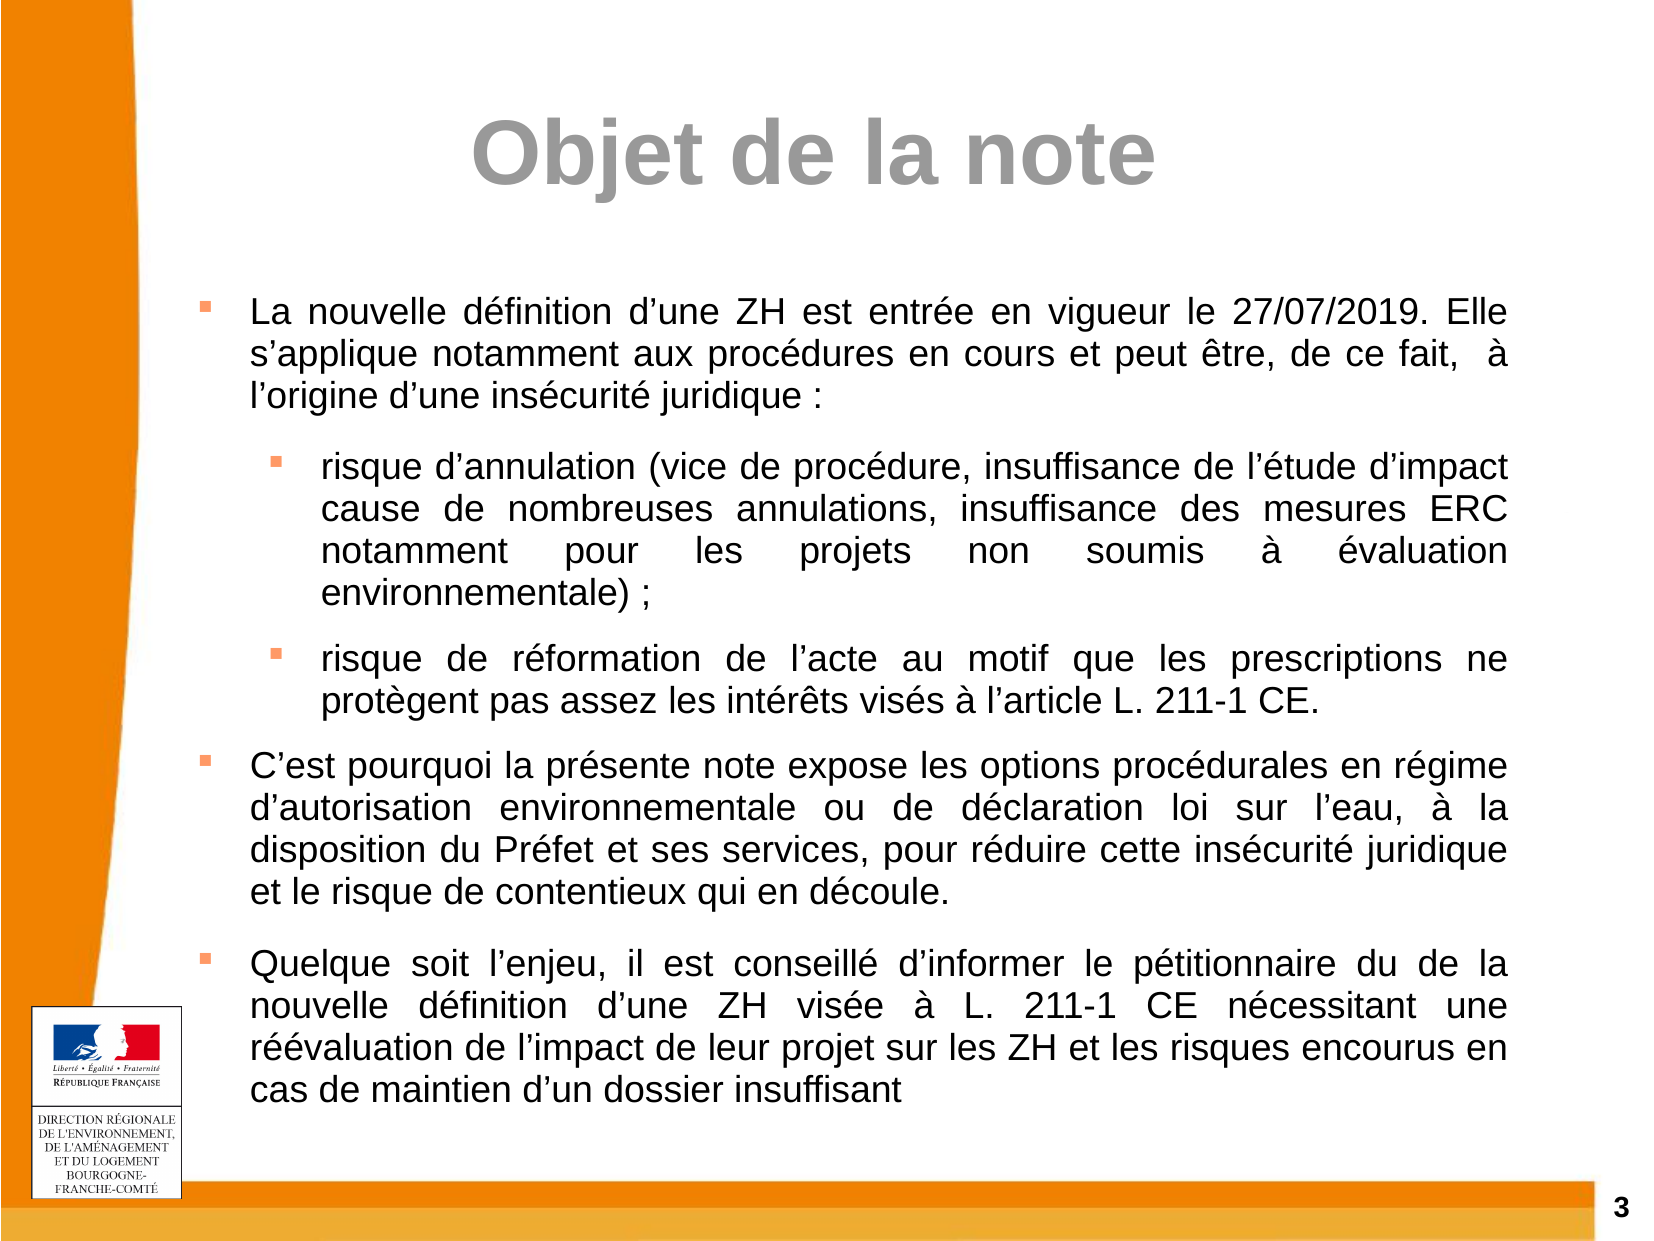

# Objet de la note
La nouvelle définition d’une ZH est entrée en vigueur le 27/07/2019. Elle s’applique notamment aux procédures en cours et peut être, de ce fait, à l’origine d’une insécurité juridique :
risque d’annulation (vice de procédure, insuffisance de l’étude d’impact cause de nombreuses annulations, insuffisance des mesures ERC notamment pour les projets non soumis à évaluation environnementale) ;
risque de réformation de l’acte au motif que les prescriptions ne protègent pas assez les intérêts visés à l’article L. 211-1 CE.
C’est pourquoi la présente note expose les options procédurales en régime d’autorisation environnementale ou de déclaration loi sur l’eau, à la disposition du Préfet et ses services, pour réduire cette insécurité juridique et le risque de contentieux qui en découle.
Quelque soit l’enjeu, il est conseillé d’informer le pétitionnaire du de la nouvelle définition d’une ZH visée à L. 211-1 CE nécessitant une réévaluation de l’impact de leur projet sur les ZH et les risques encourus en cas de maintien d’un dossier insuffisant
3